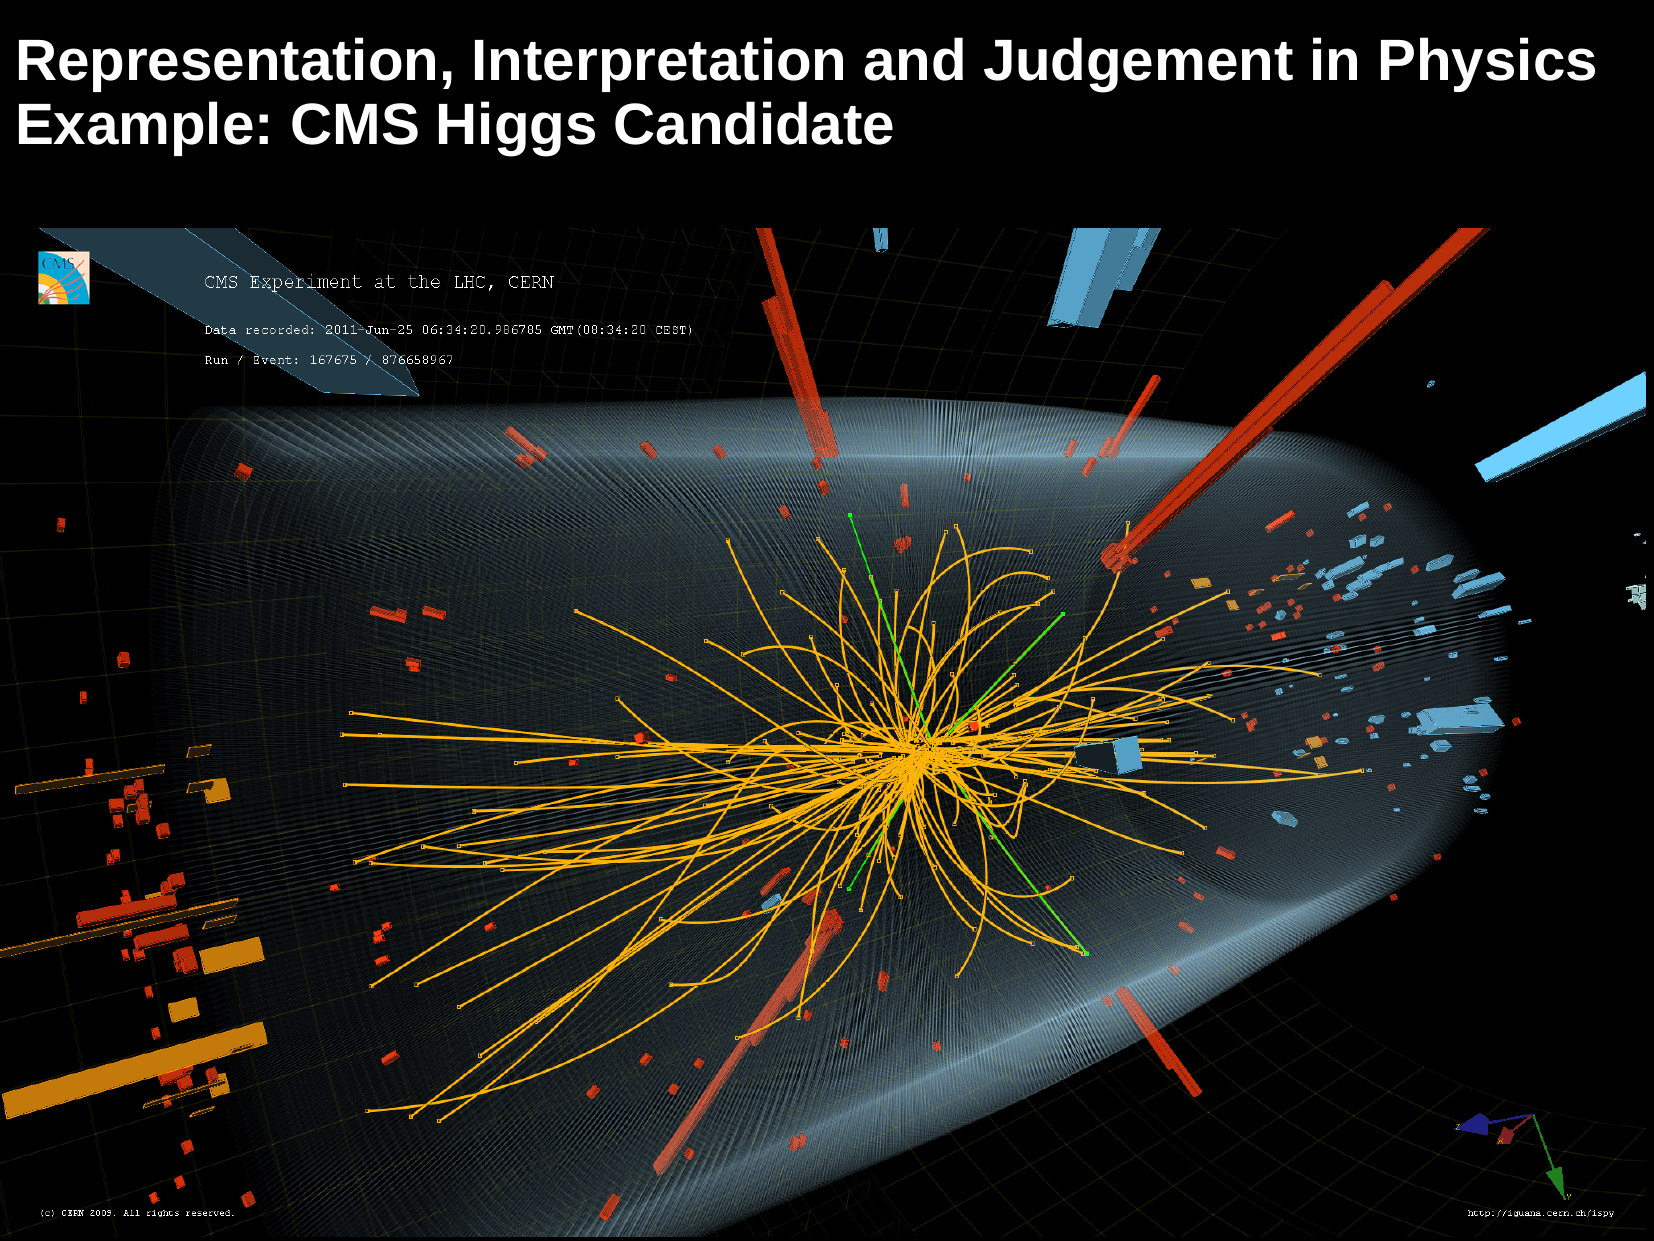

# Representation, Interpretation and Judgement in Physics Example: CMS Higgs Candidate